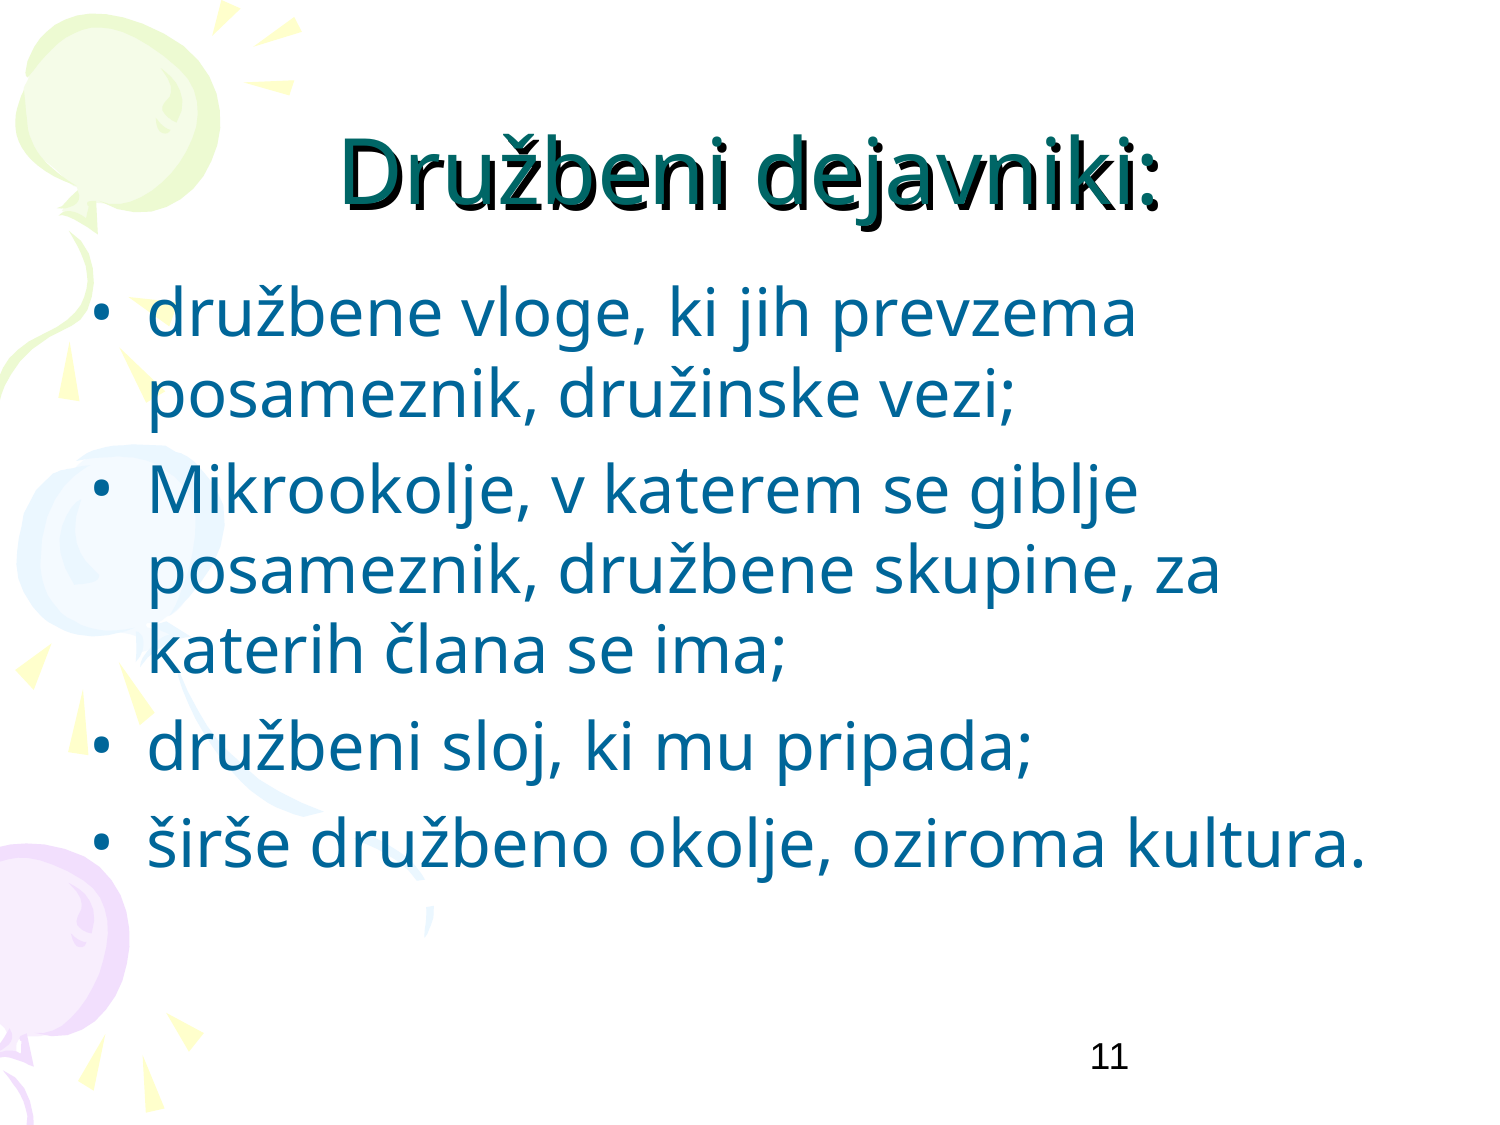

# Družbeni dejavniki:
družbene vloge, ki jih prevzema posameznik, družinske vezi;
Mikrookolje, v katerem se giblje posameznik, družbene skupine, za katerih člana se ima;
družbeni sloj, ki mu pripada;
širše družbeno okolje, oziroma kultura.
11